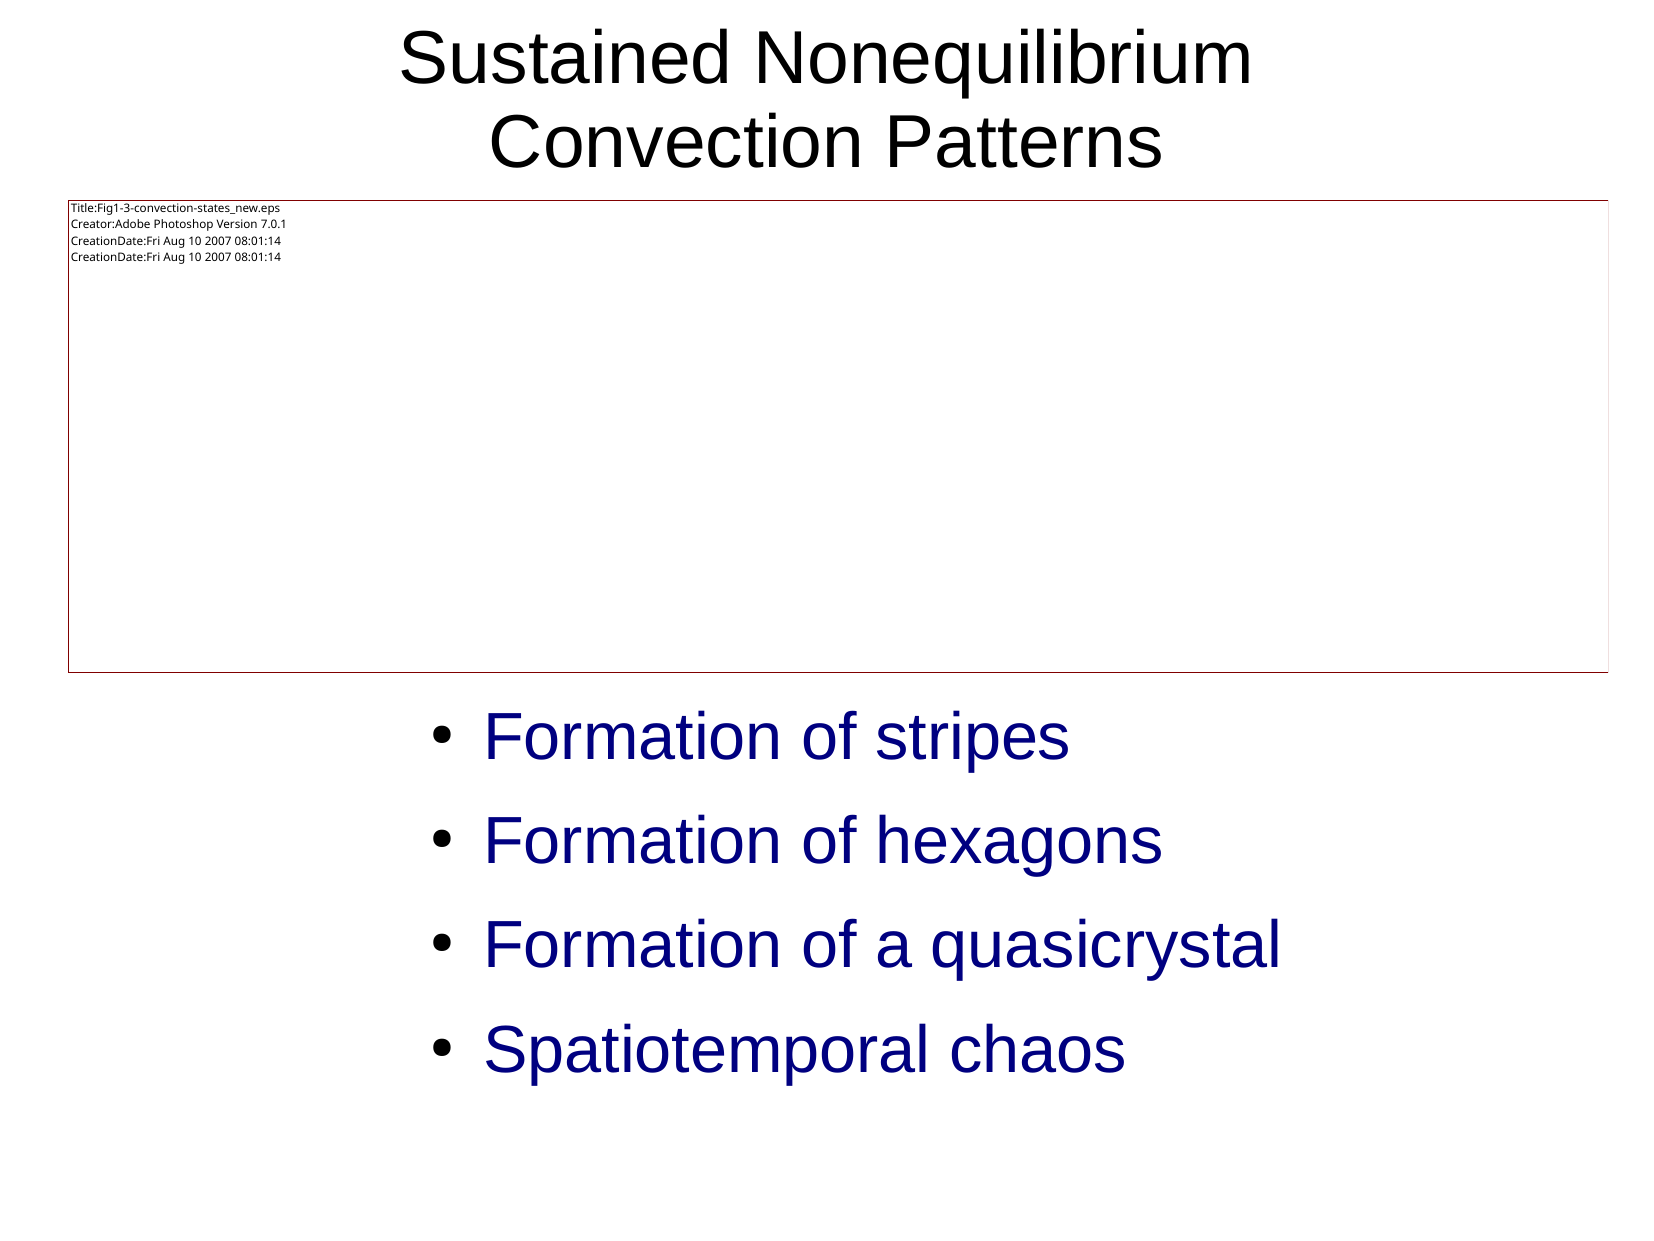

# Sustained Nonequilibrium Convection Patterns
Formation of stripes
Formation of hexagons
Formation of a quasicrystal
Spatiotemporal chaos